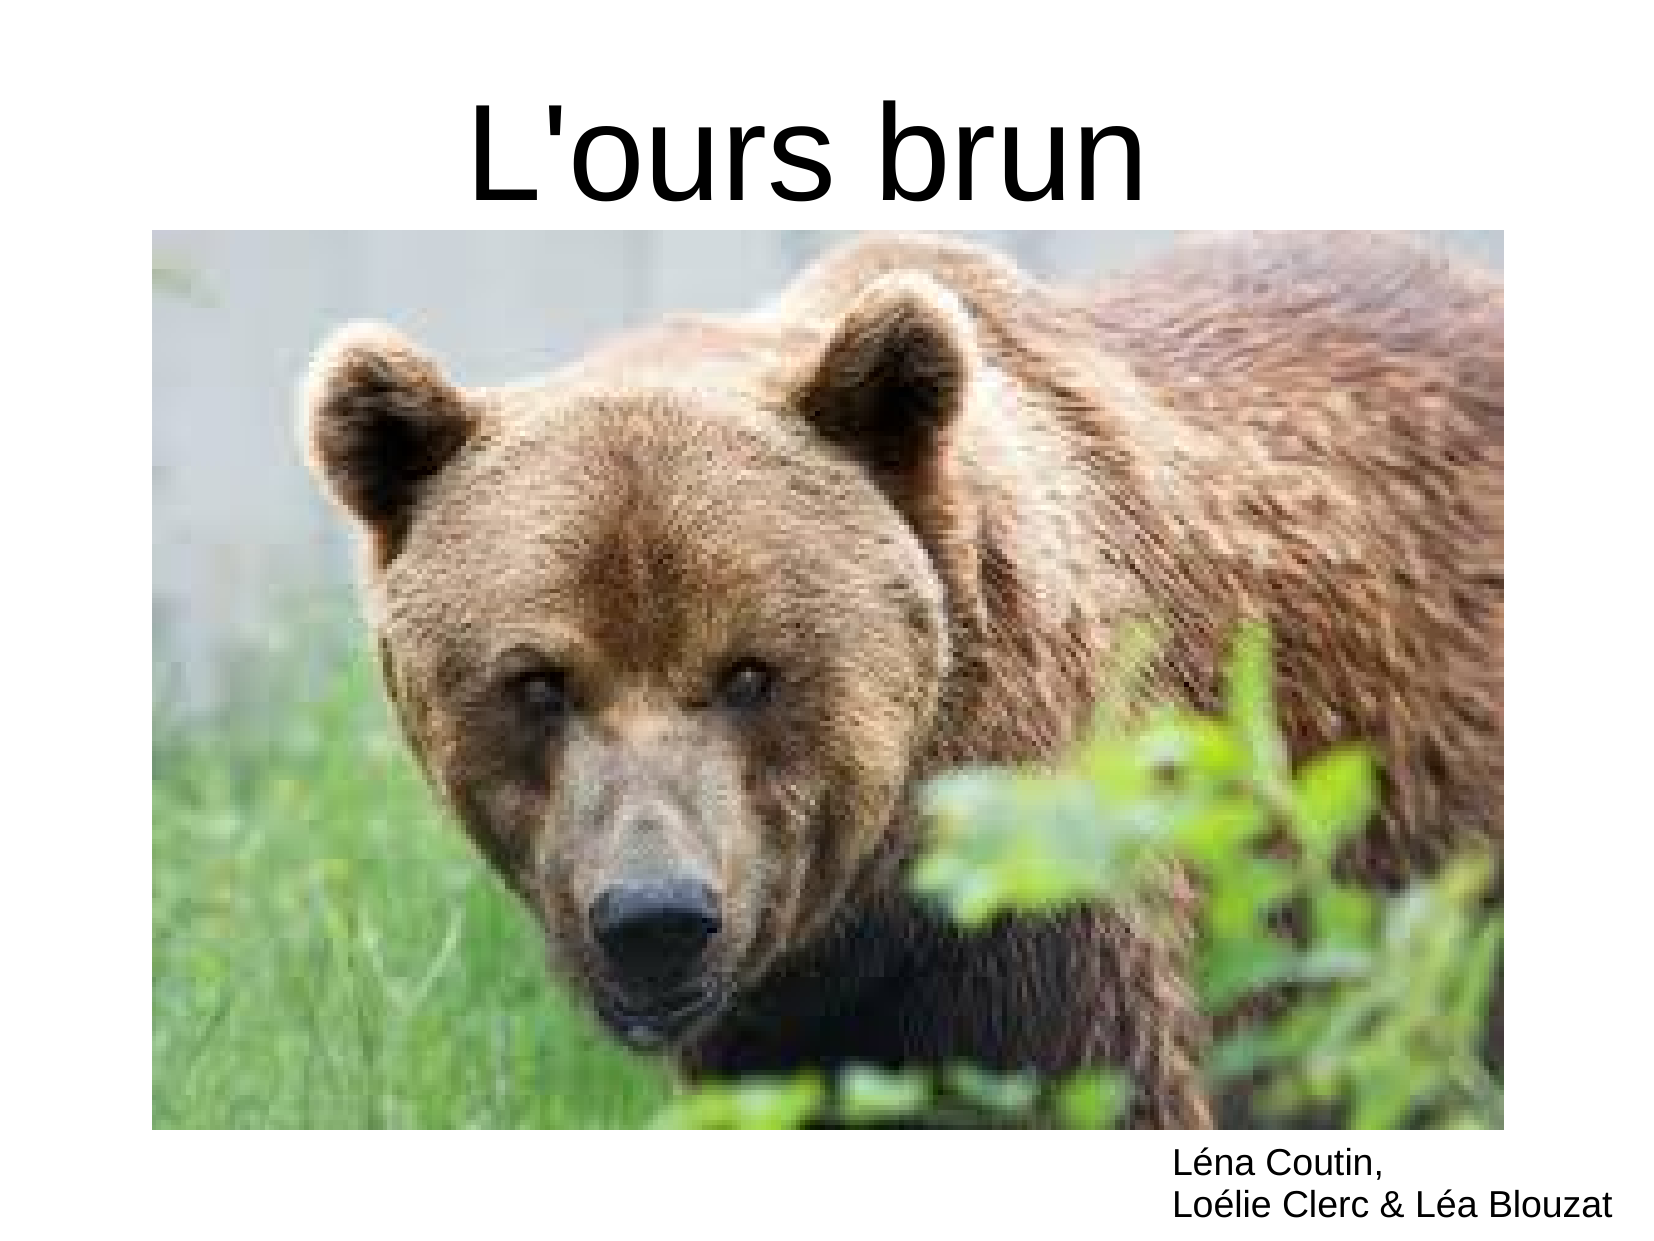

# L'ours brun
Léna Coutin,
Loélie Clerc & Léa Blouzat